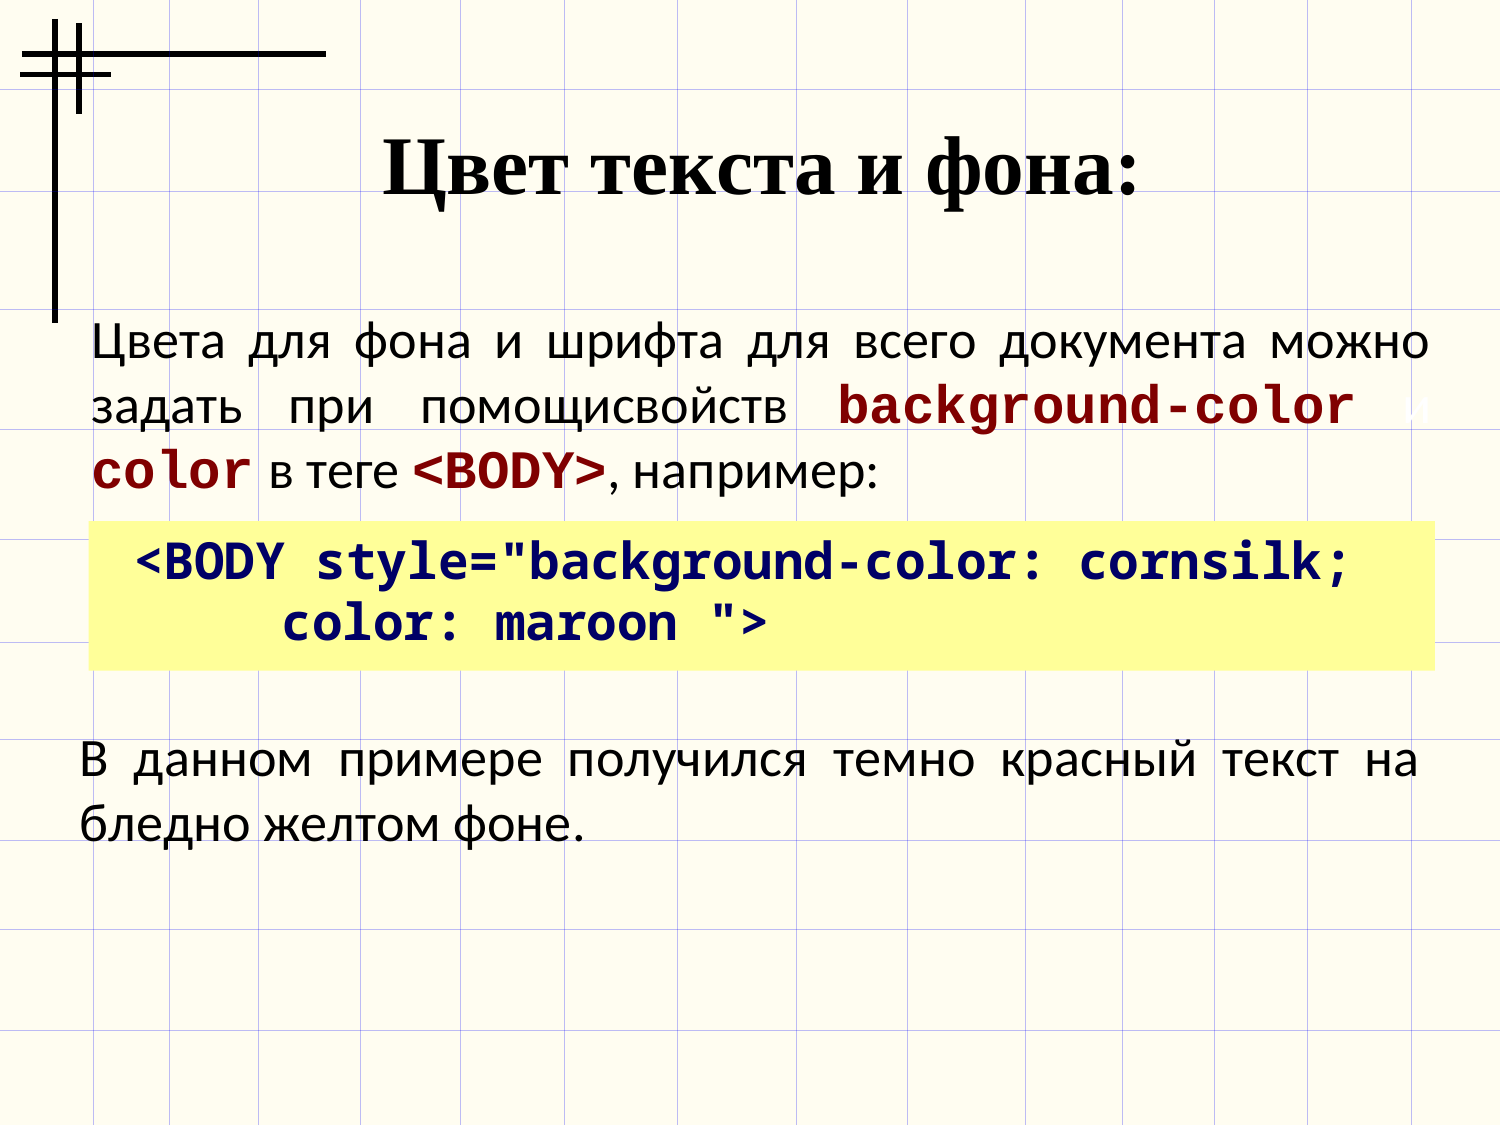

Цвет текста и фона:
Цвета для фона и шрифта для всего документа можно задать при помощисвойств background-color и color в теге <BODY>, например:
# <BODY style="background-color: cornsilk; color: maroon ">
В данном примере получился темно красный текст на бледно желтом фоне.